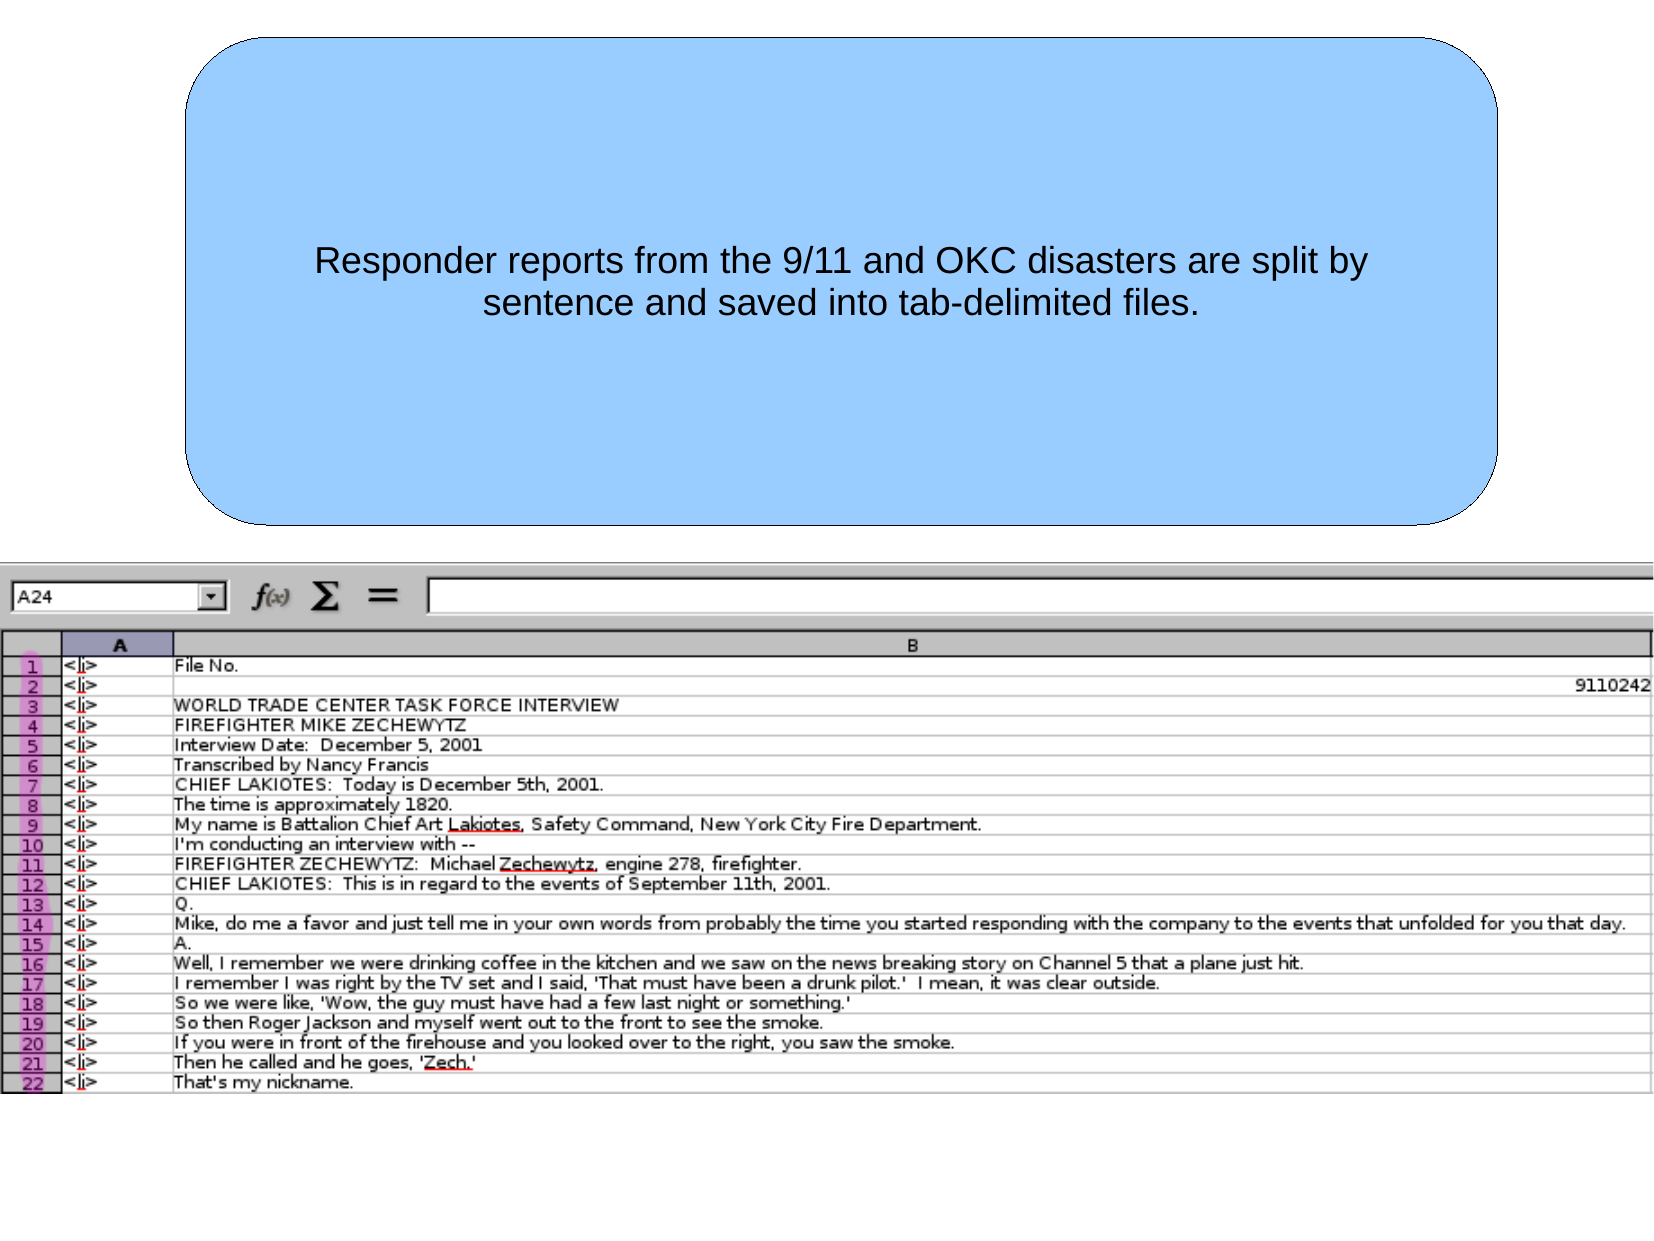

Responder reports from the 9/11 and OKC disasters are split by
sentence and saved into tab-delimited files.